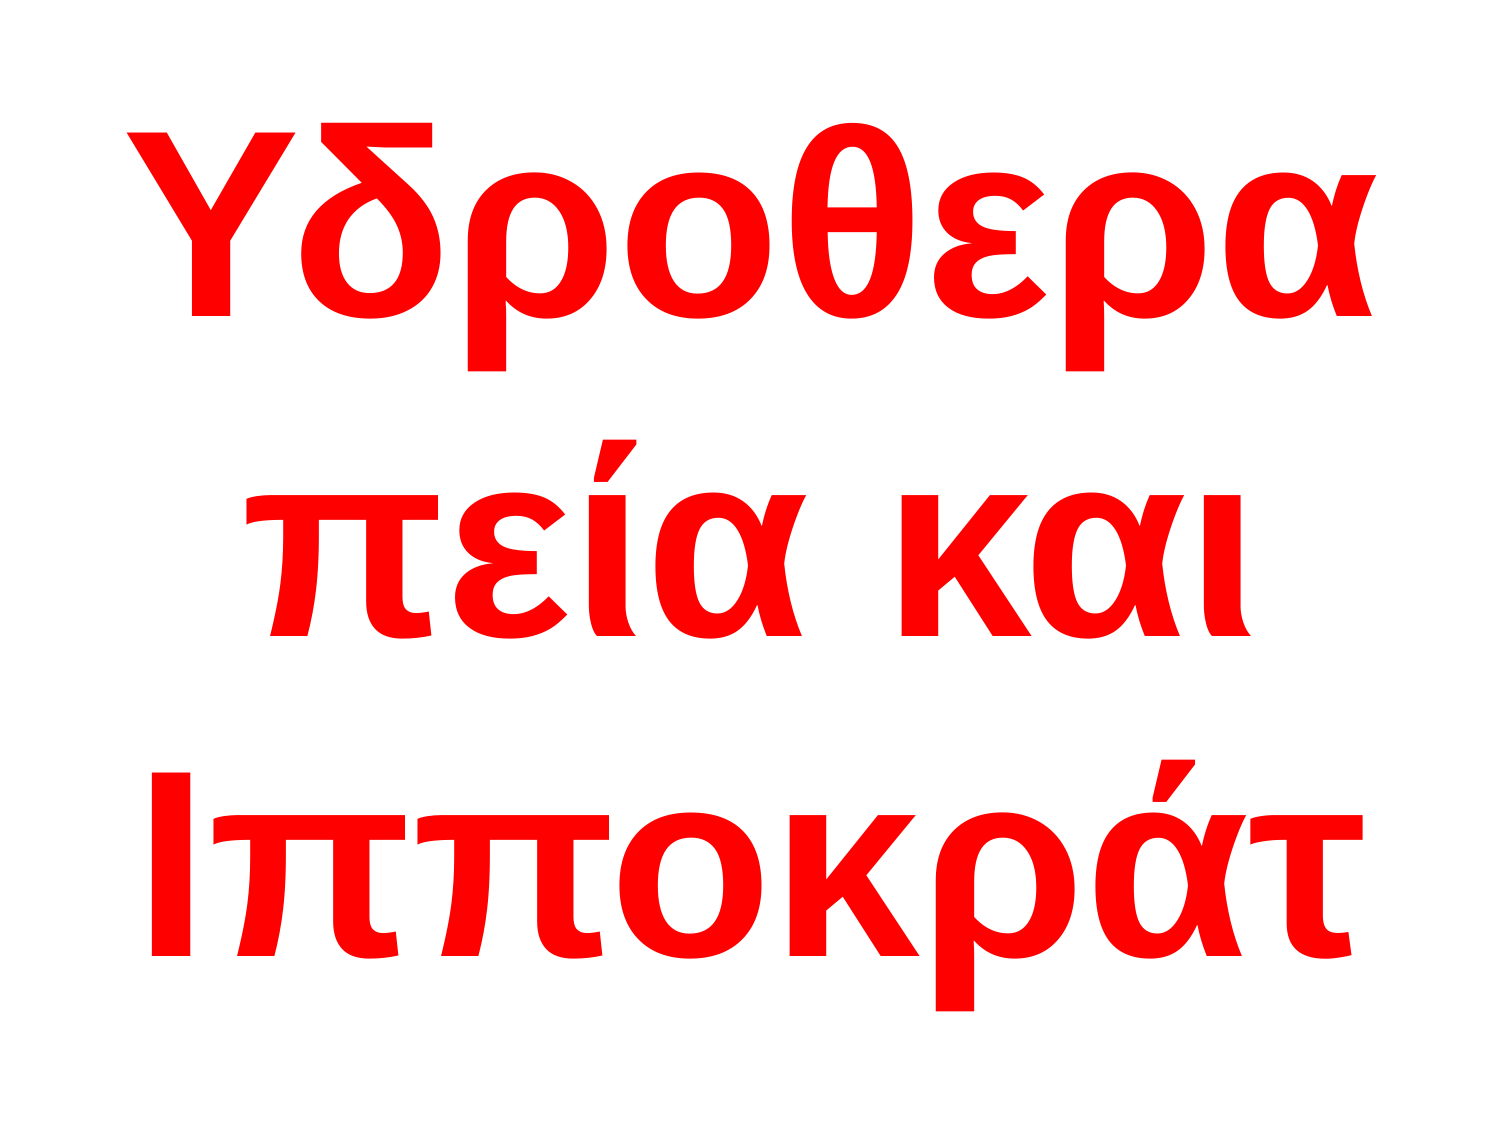

#
Υδροθεραπεία και Ιπποκράτης
Αυτός που ωφελείται πολύ από τα ιαματικά λουτρά (θερμοκρασίας 37 βαθμών και άνω) είναι αυτός που χρειάζεται ζέστη και υγρασία, άρα έχει κρύο και ξηρότητα, δηλαδή είναι ο μελαγχολικός.
 Αυτός που ωφελείται πολύ από τη λασποθεραπεία, θέλει ζέστη και ξηρότητα, άρα είναι ψυχρός και υγρός, δηλαδή φλεγματικός.
Με τα θαλασσινά καλοκαιρινά μπάνια ωφελούνται αυτοί που θέλουν λίγο κρύο και υγρασία, δηλαδή οι σχετικά υγιείς χολερικοί, όσο πιο μελαγχολικός ή φλεγματώδης είναι κάποιος τόσο πιο ζεστή θάλασσα και με περισσότερο αλάτι θέλει. Όμως μην ξεχνάμε ότι το καλοκαίρι και οι τελευταίοι δύο τύποι λόγω υπερβολικής ζέστης επιδιώκουν και κρύο με δροσιά.
Ο χειμερινός κολυμβητής ευχαριστιέται το μπάνιο γιατί του δίνει ψύχρα και υγρασία, δηλαδή έχει ζέστη και ξηρότητα, άρα είναι χολερικός.
Ο αιματώδης τύπος απολαμβάνει τα ψυχρά υπεροσμωτικά λουτρά